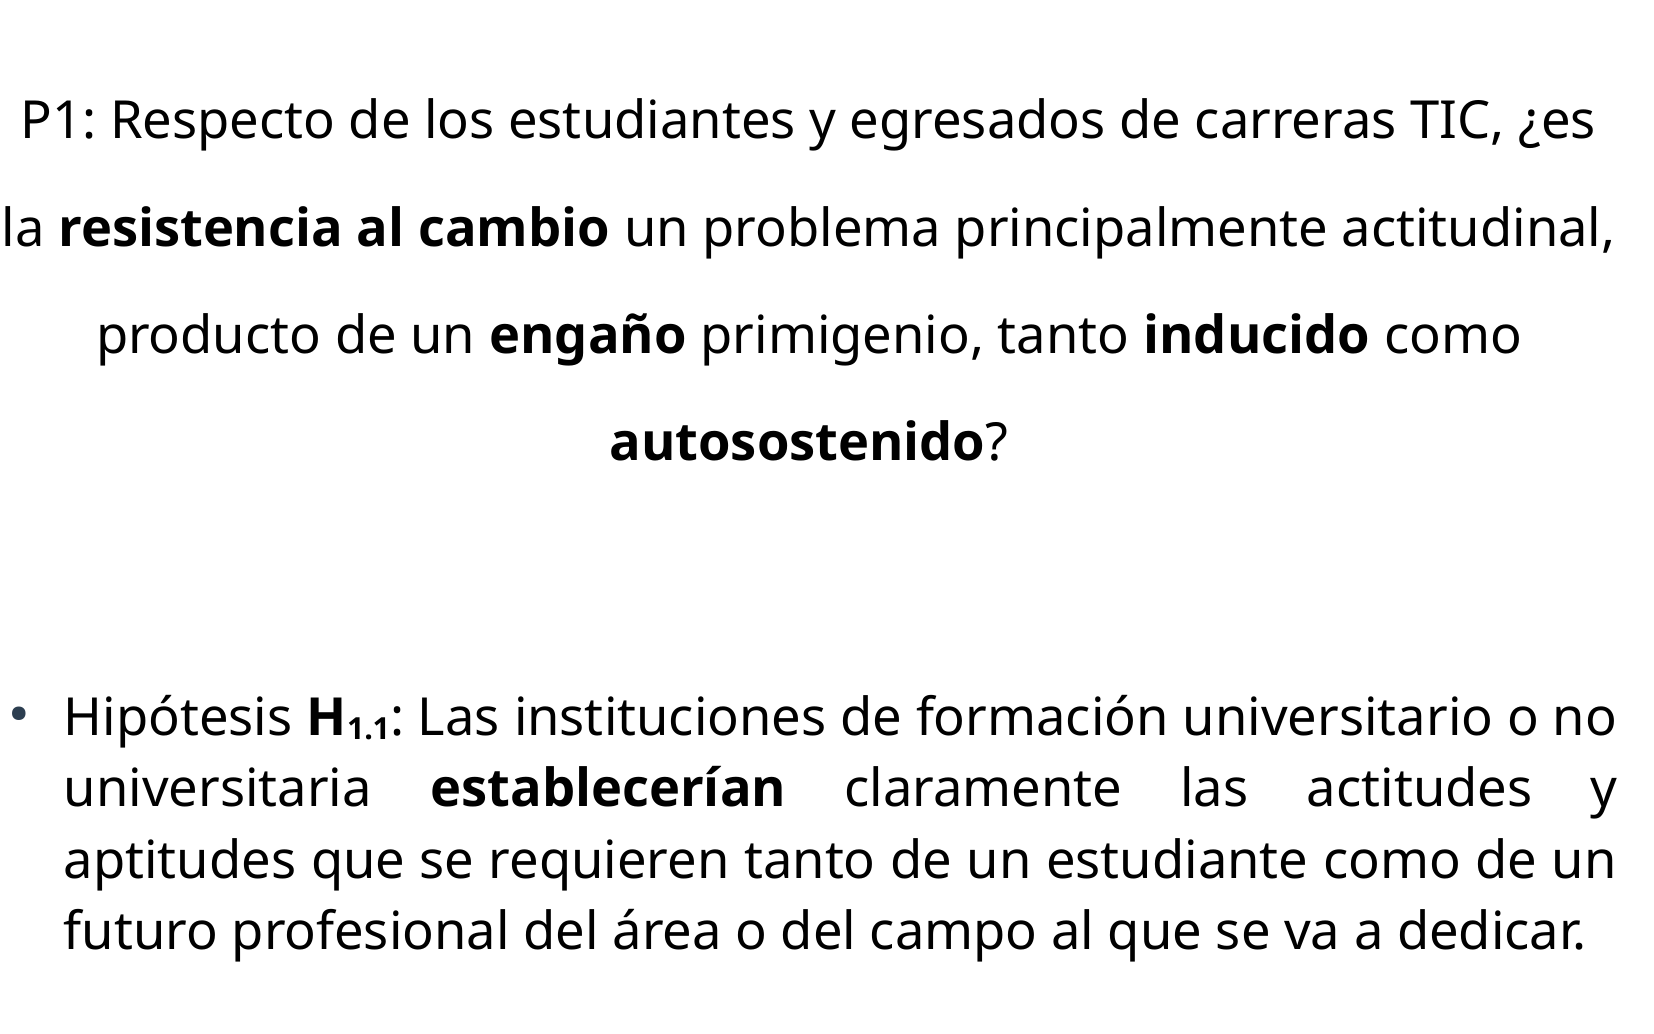

P1: Respecto de los estudiantes y egresados de carreras TIC, ¿es la resistencia al cambio un problema principalmente actitudinal, producto de un engaño primigenio, tanto inducido como autosostenido?
Hipótesis H1.1: Las instituciones de formación universitario o no universitaria establecerían claramente las actitudes y aptitudes que se requieren tanto de un estudiante como de un futuro profesional del área o del campo al que se va a dedicar.